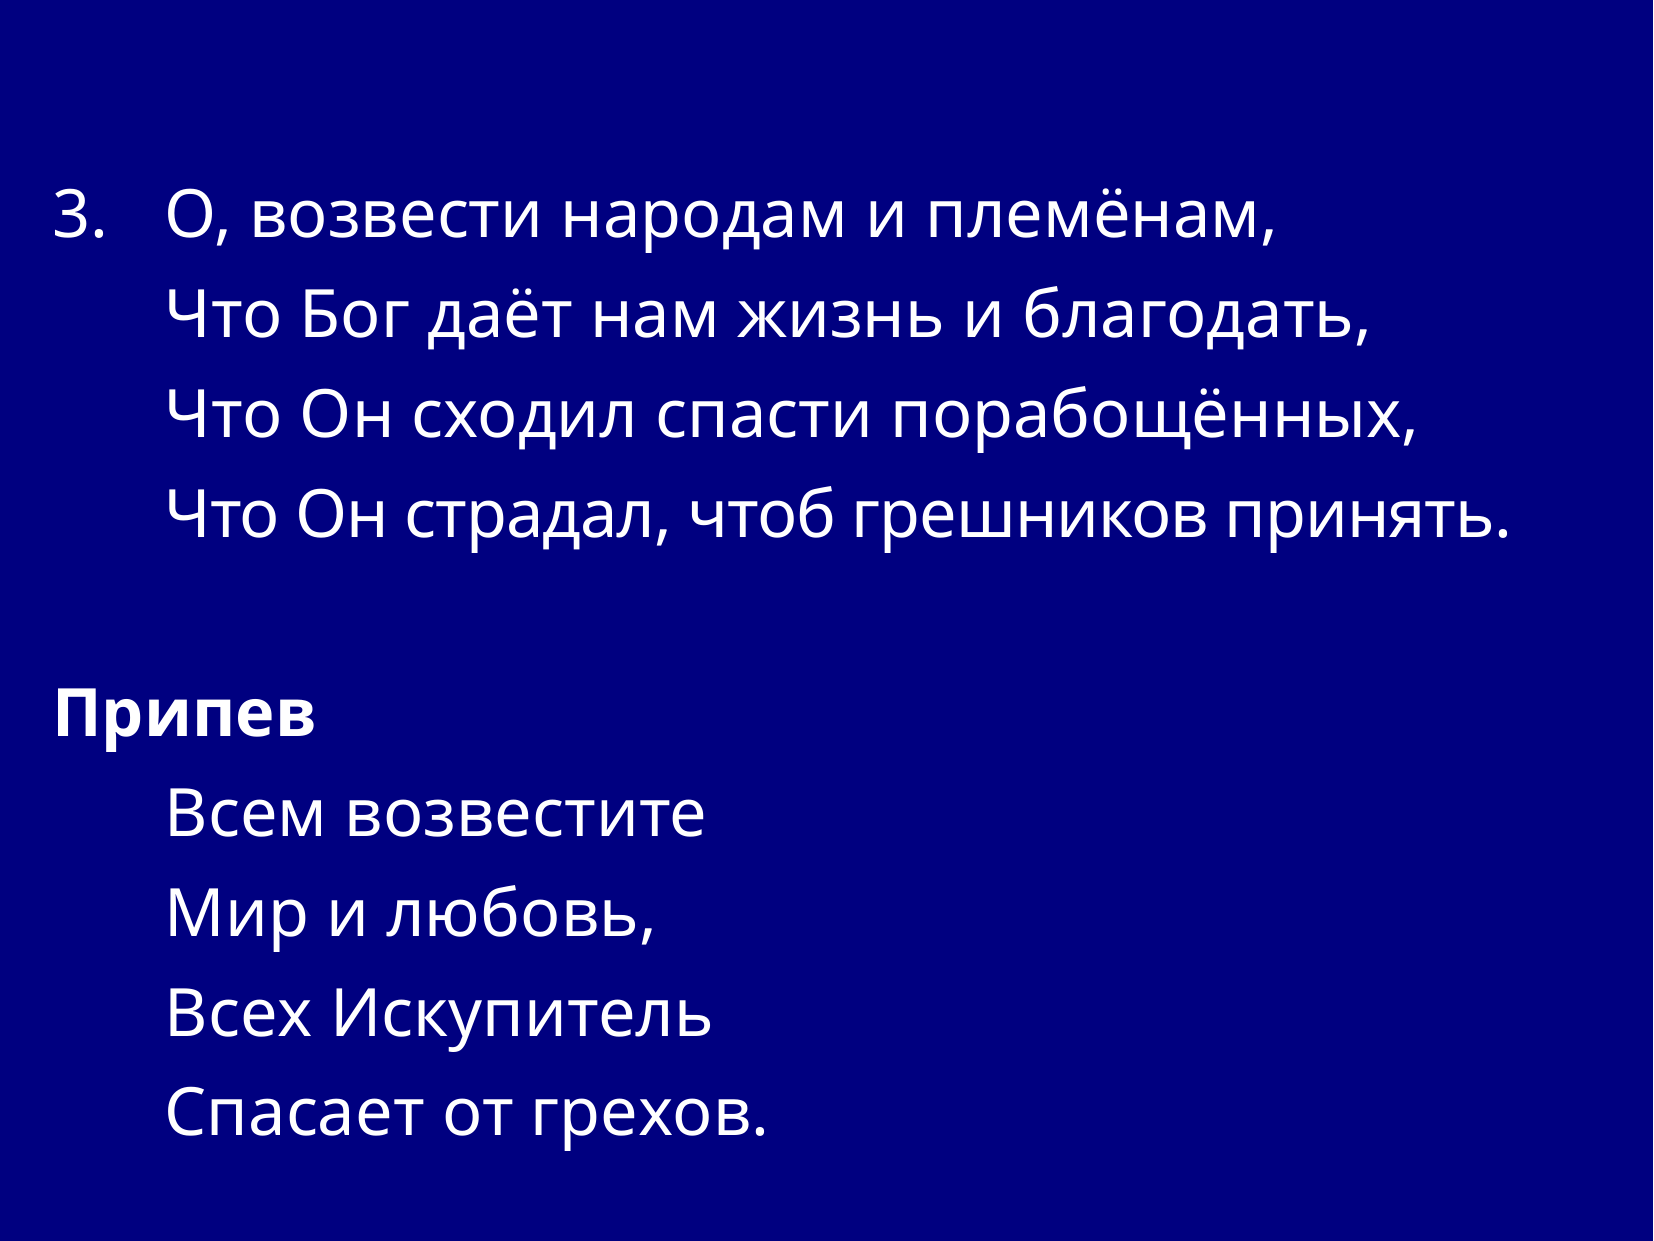

3.	О, возвести народам и племёнам,
	Что Бог даёт нам жизнь и благодать,
	Что Он сходил спасти порабощённых,
	Что Он страдал, чтоб грешников принять.
Припев
	Всем возвестите
	Мир и любовь,
	Всех Искупитель
	Спасает от грехов.